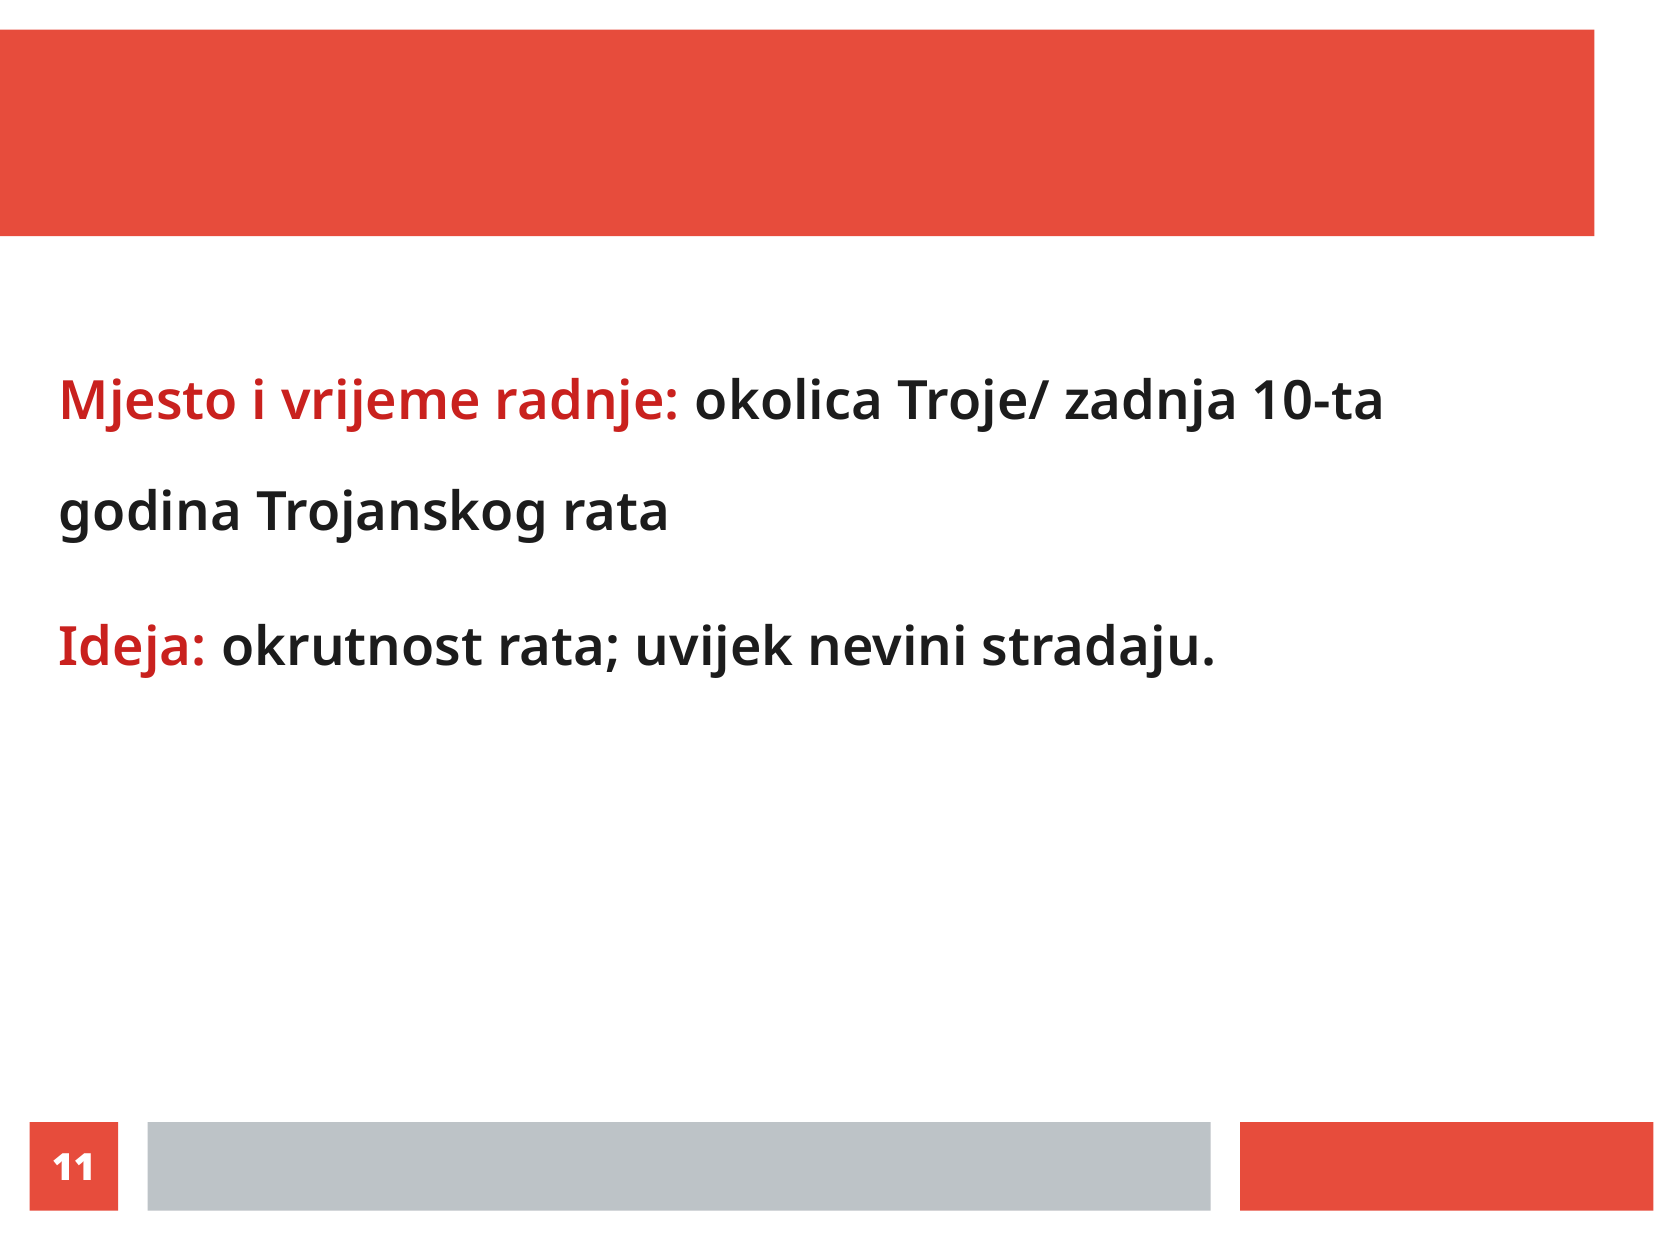

#
Mjesto i vrijeme radnje: okolica Troje/ zadnja 10-ta godina Trojanskog rata
Ideja: okrutnost rata; uvijek nevini stradaju.
11